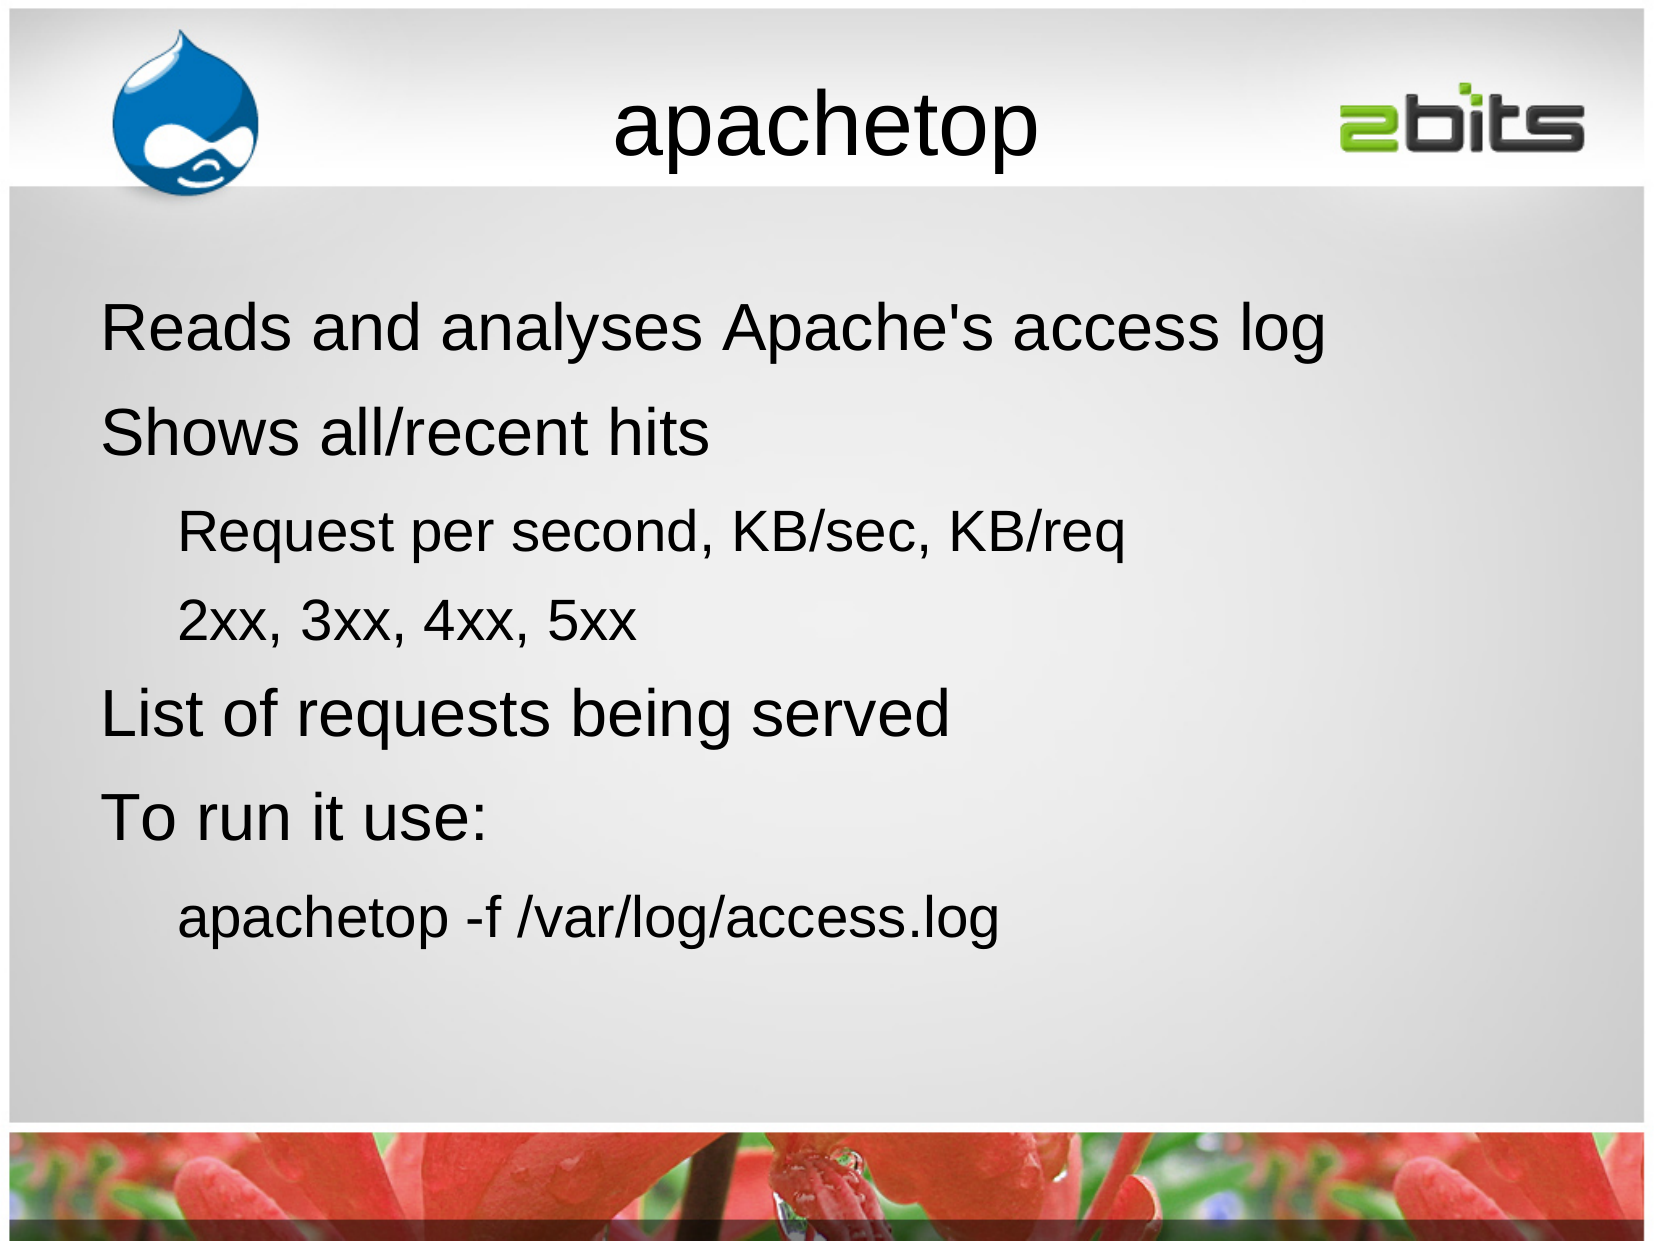

# apachetop
Reads and analyses Apache's access log
Shows all/recent hits
Request per second, KB/sec, KB/req
2xx, 3xx, 4xx, 5xx
List of requests being served
To run it use:
apachetop -f /var/log/access.log